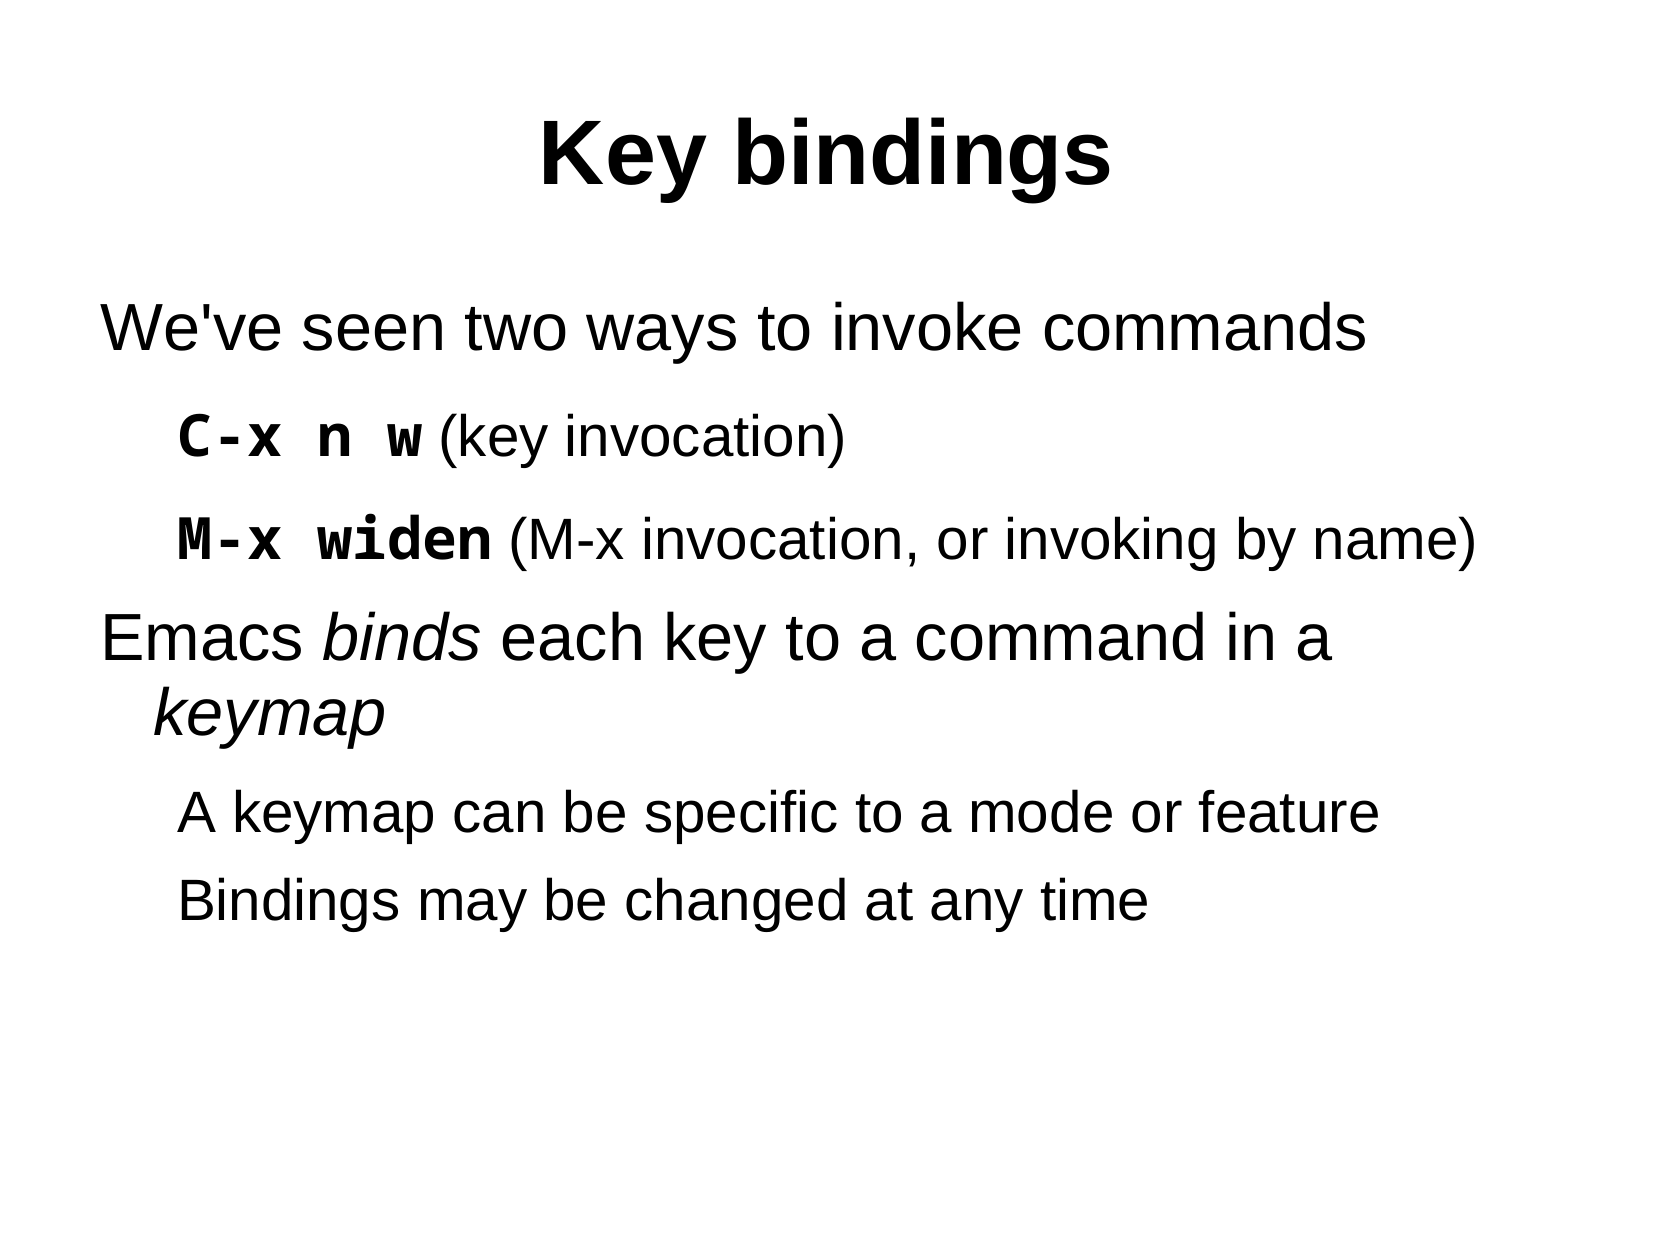

# Key bindings
We've seen two ways to invoke commands
C-x n w (key invocation)
M-x widen (M-x invocation, or invoking by name)
Emacs binds each key to a command in a keymap
A keymap can be specific to a mode or feature
Bindings may be changed at any time